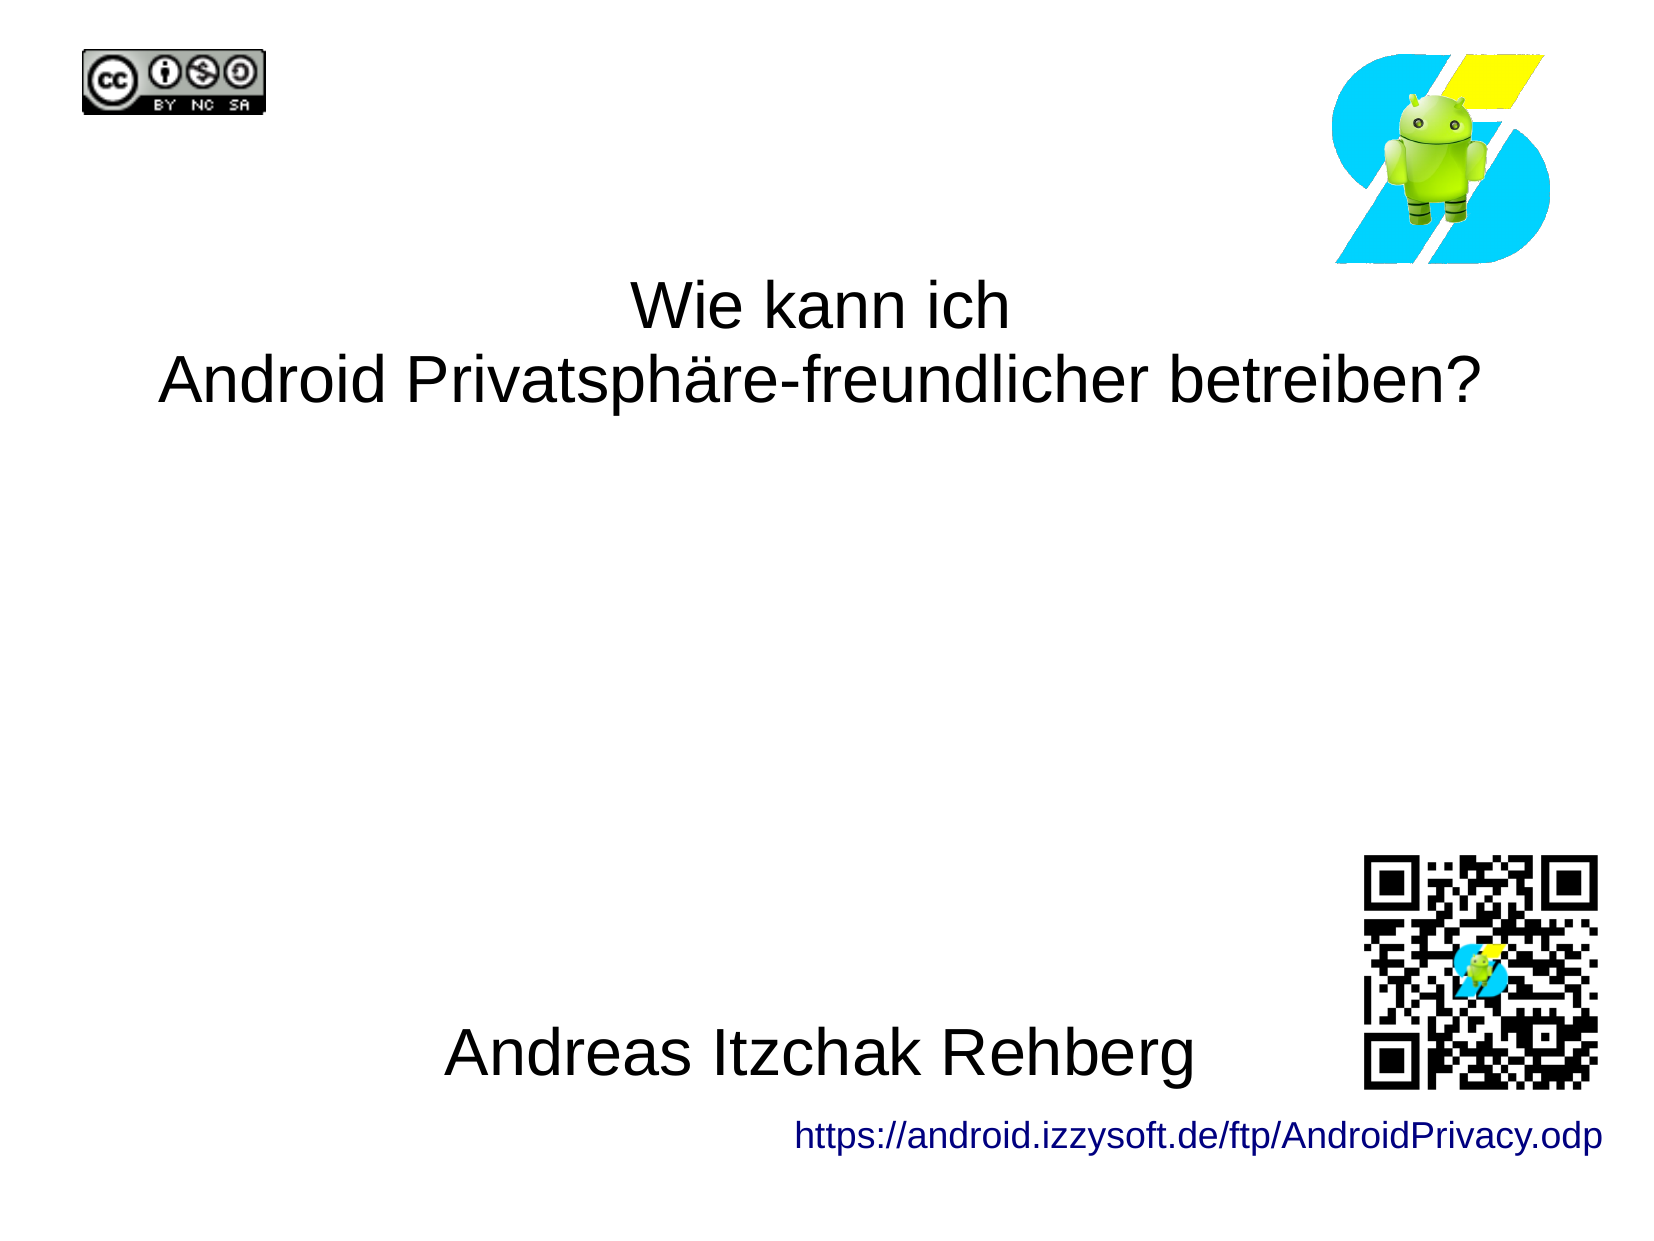

# Wie kann ich
Android Privatsphäre-freundlicher betreiben?
Andreas Itzchak Rehberg
https://android.izzysoft.de/ftp/AndroidPrivacy.odp